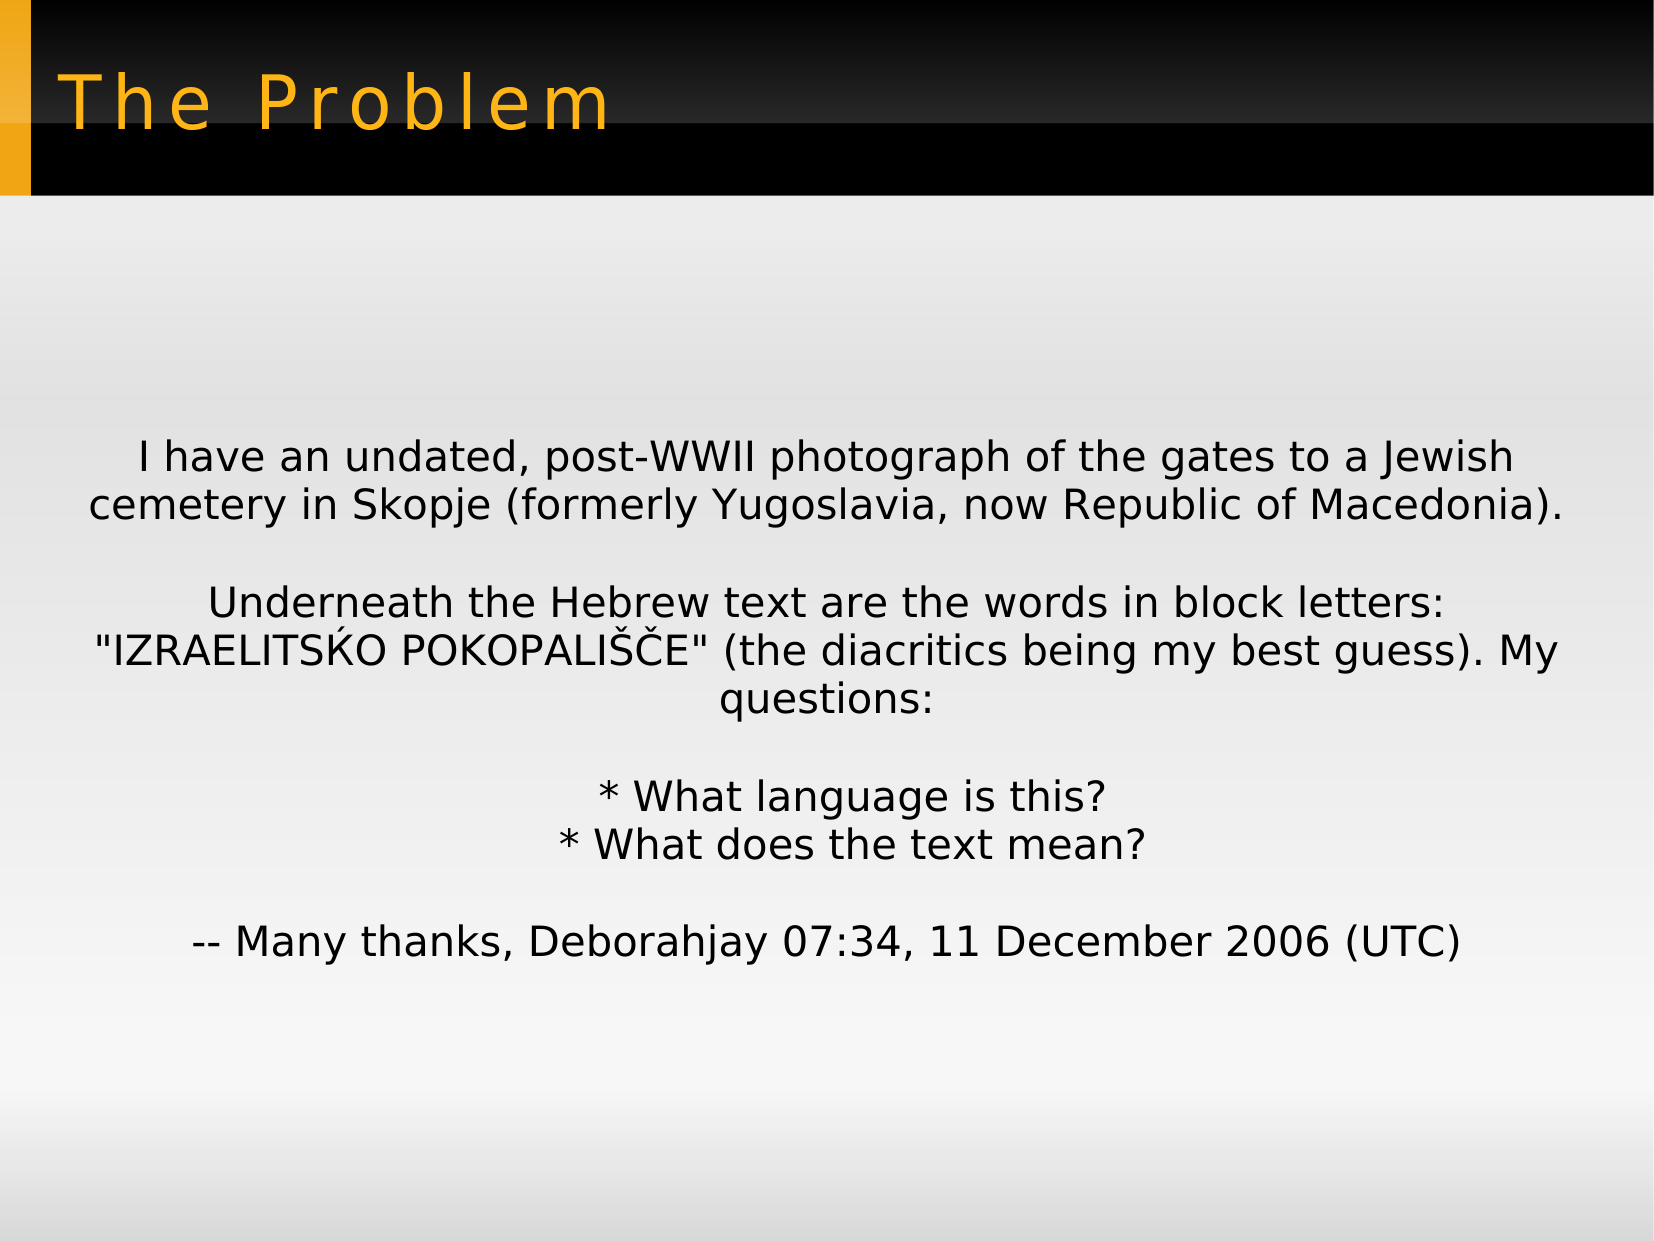

# The Problem
I have an undated, post-WWII photograph of the gates to a Jewish cemetery in Skopje (formerly Yugoslavia, now Republic of Macedonia).
Underneath the Hebrew text are the words in block letters: "IZRAELITSЌO POKOPALIŠČE" (the diacritics being my best guess). My questions:
 * What language is this?
 * What does the text mean?
-- Many thanks, Deborahjay 07:34, 11 December 2006 (UTC)